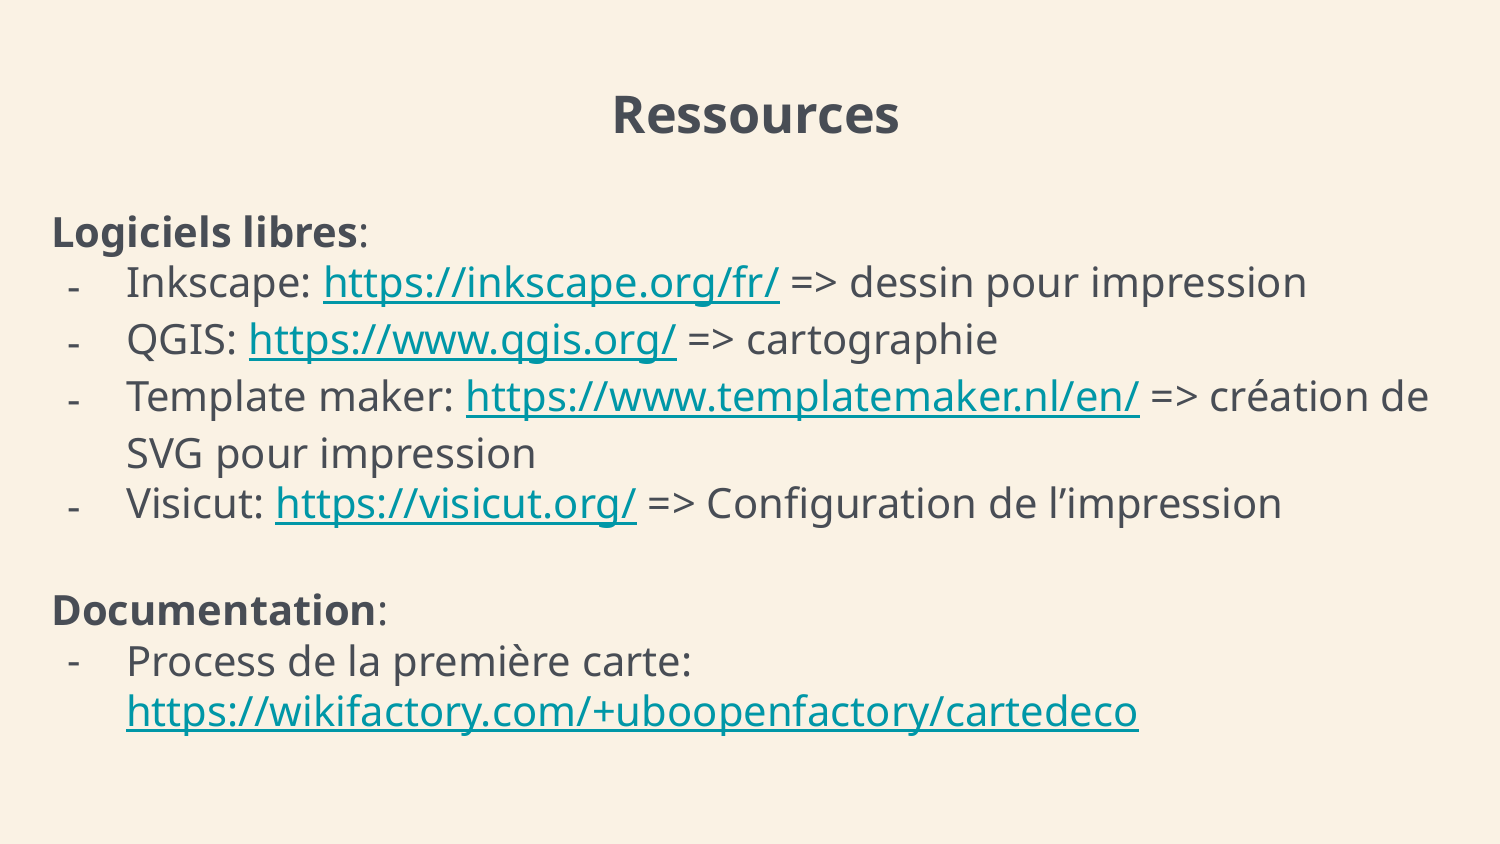

Ressources
Logiciels libres:
Inkscape: https://inkscape.org/fr/ => dessin pour impression
QGIS: https://www.qgis.org/ => cartographie
Template maker: https://www.templatemaker.nl/en/ => création de SVG pour impression
Visicut: https://visicut.org/ => Configuration de l’impression
Documentation:
Process de la première carte: https://wikifactory.com/+uboopenfactory/cartedeco